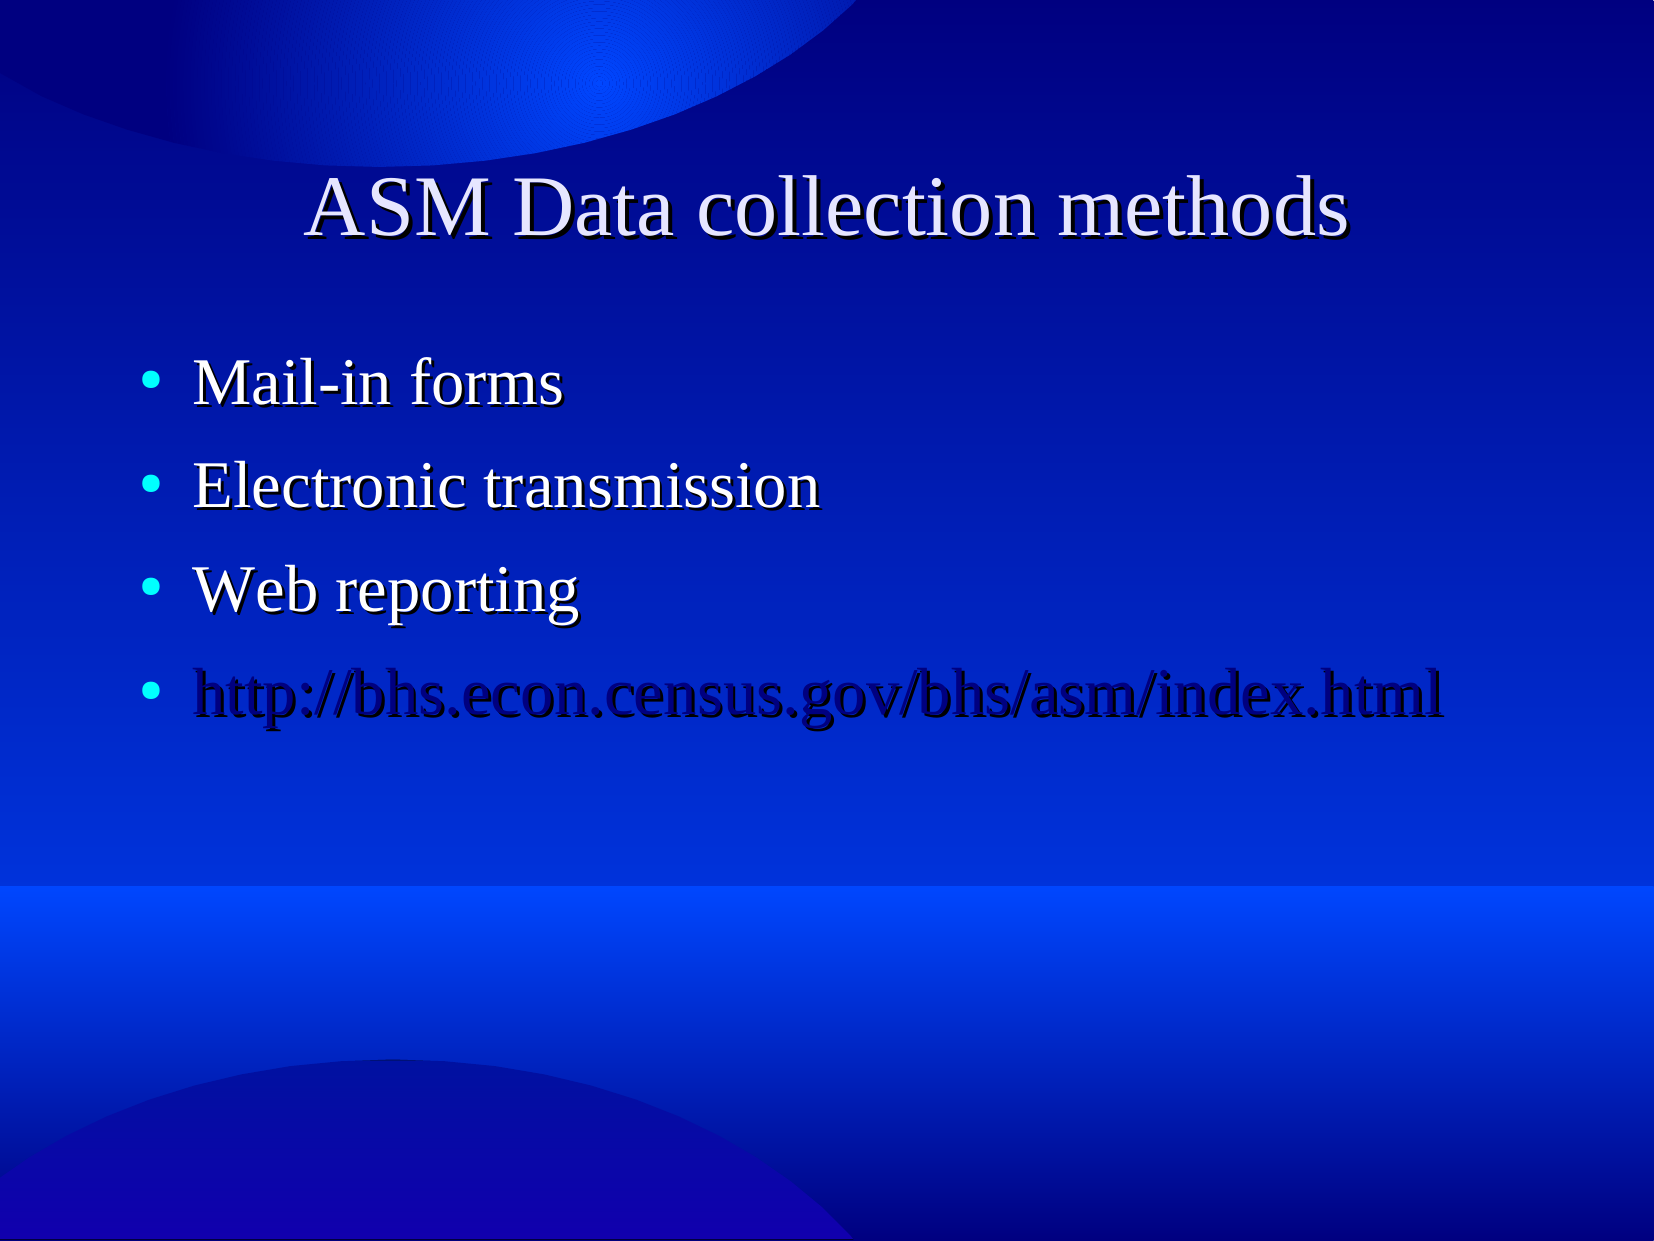

# ASM Data collection methods
Mail-in forms
Electronic transmission
Web reporting
http://bhs.econ.census.gov/bhs/asm/index.html